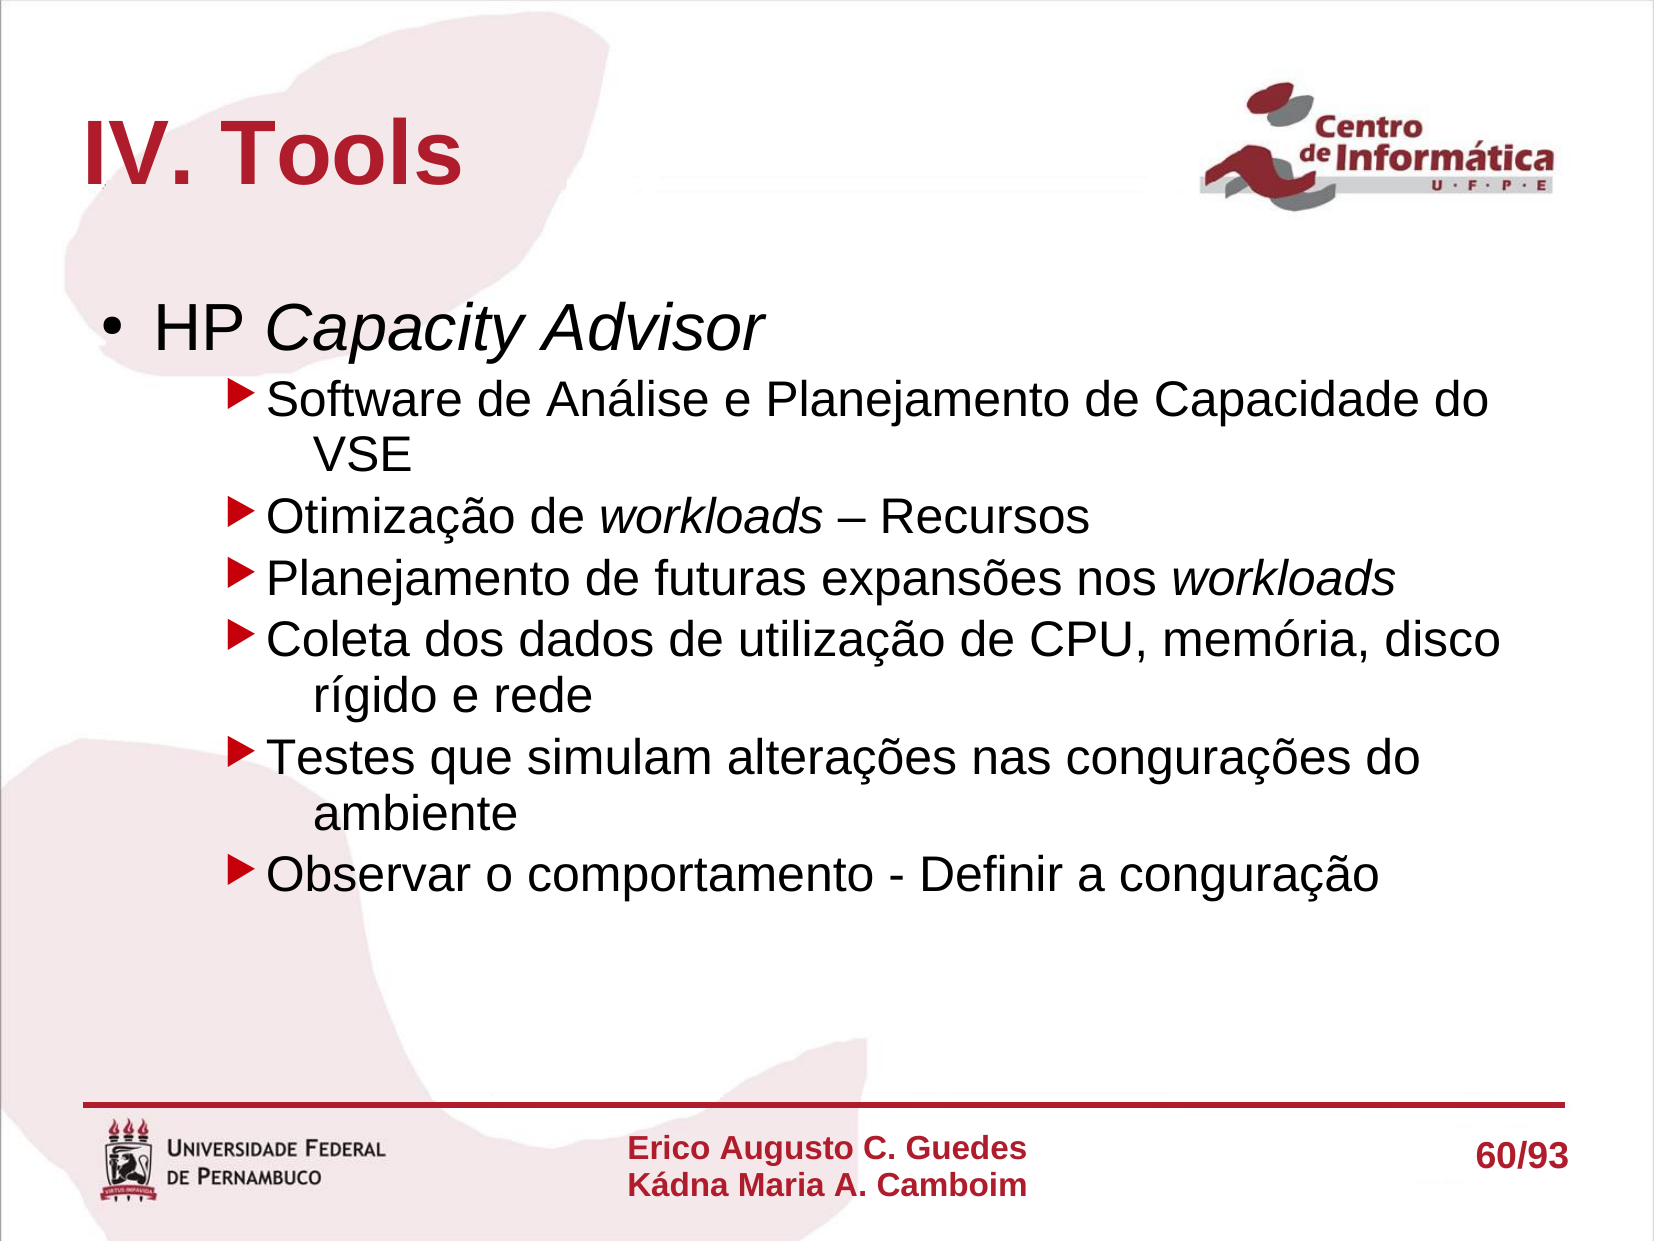

# IV. Tools
HP Capacity Advisor
Software de Análise e Planejamento de Capacidade do VSE
Otimização de workloads – Recursos
Planejamento de futuras expansões nos workloads
Coleta dos dados de utilização de CPU, memória, disco rígido e rede
Testes que simulam alterações nas congurações do ambiente
Observar o comportamento - Definir a conguração